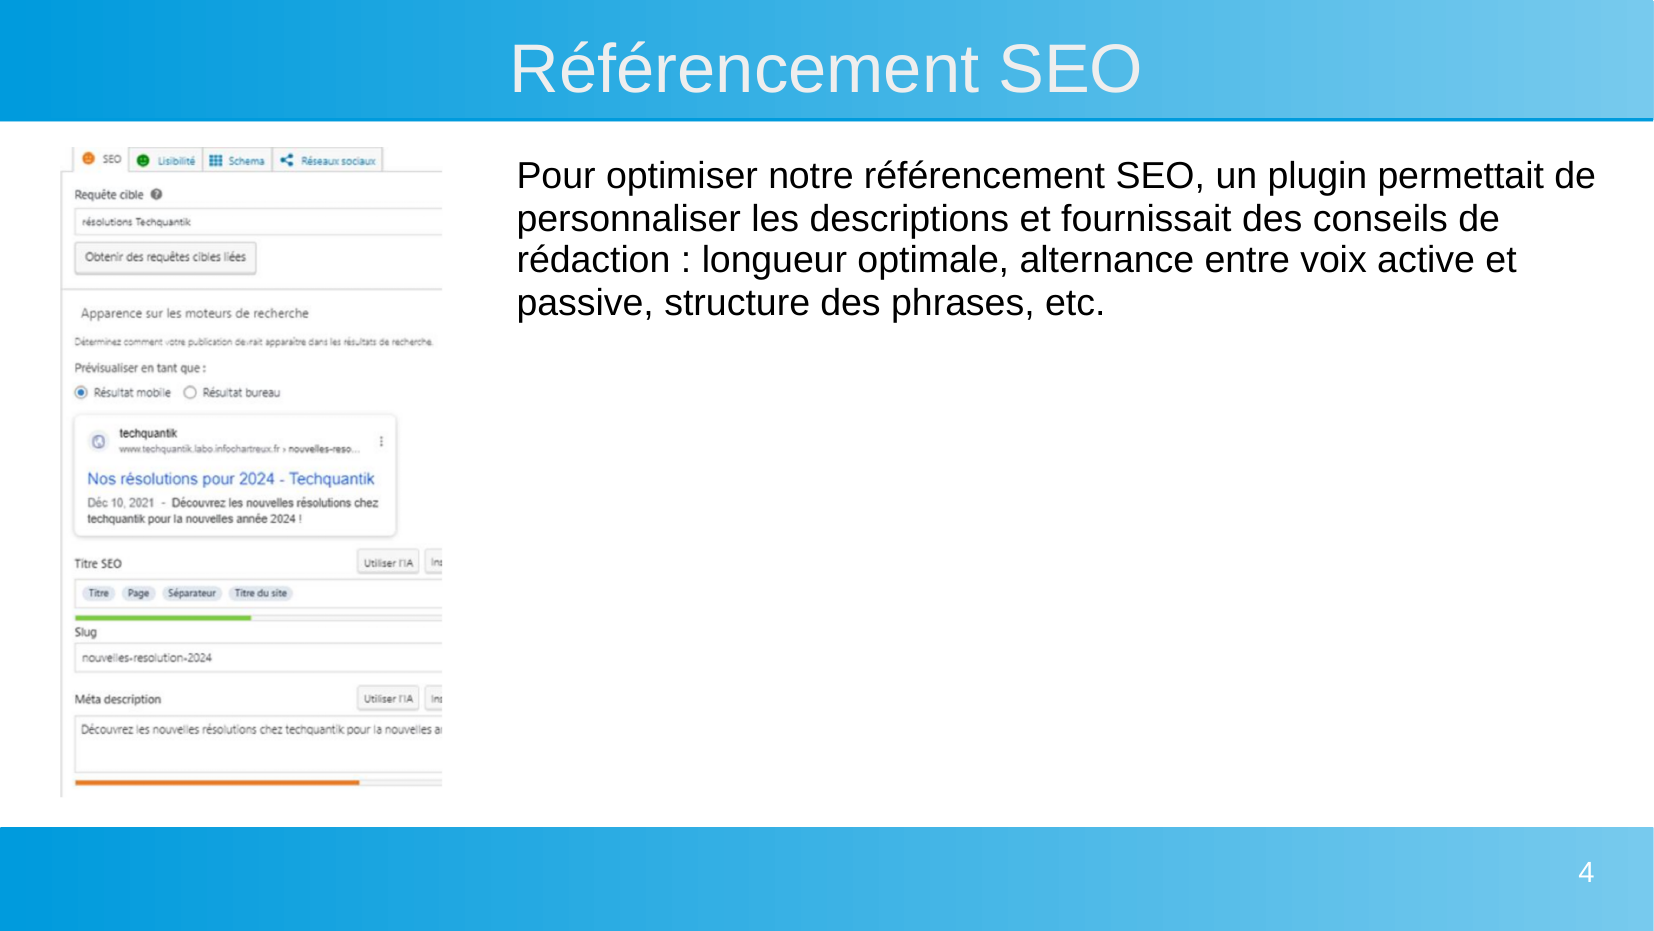

# Référencement SEO
Pour optimiser notre référencement SEO, un plugin permettait de personnaliser les descriptions et fournissait des conseils de rédaction : longueur optimale, alternance entre voix active et passive, structure des phrases, etc.
4